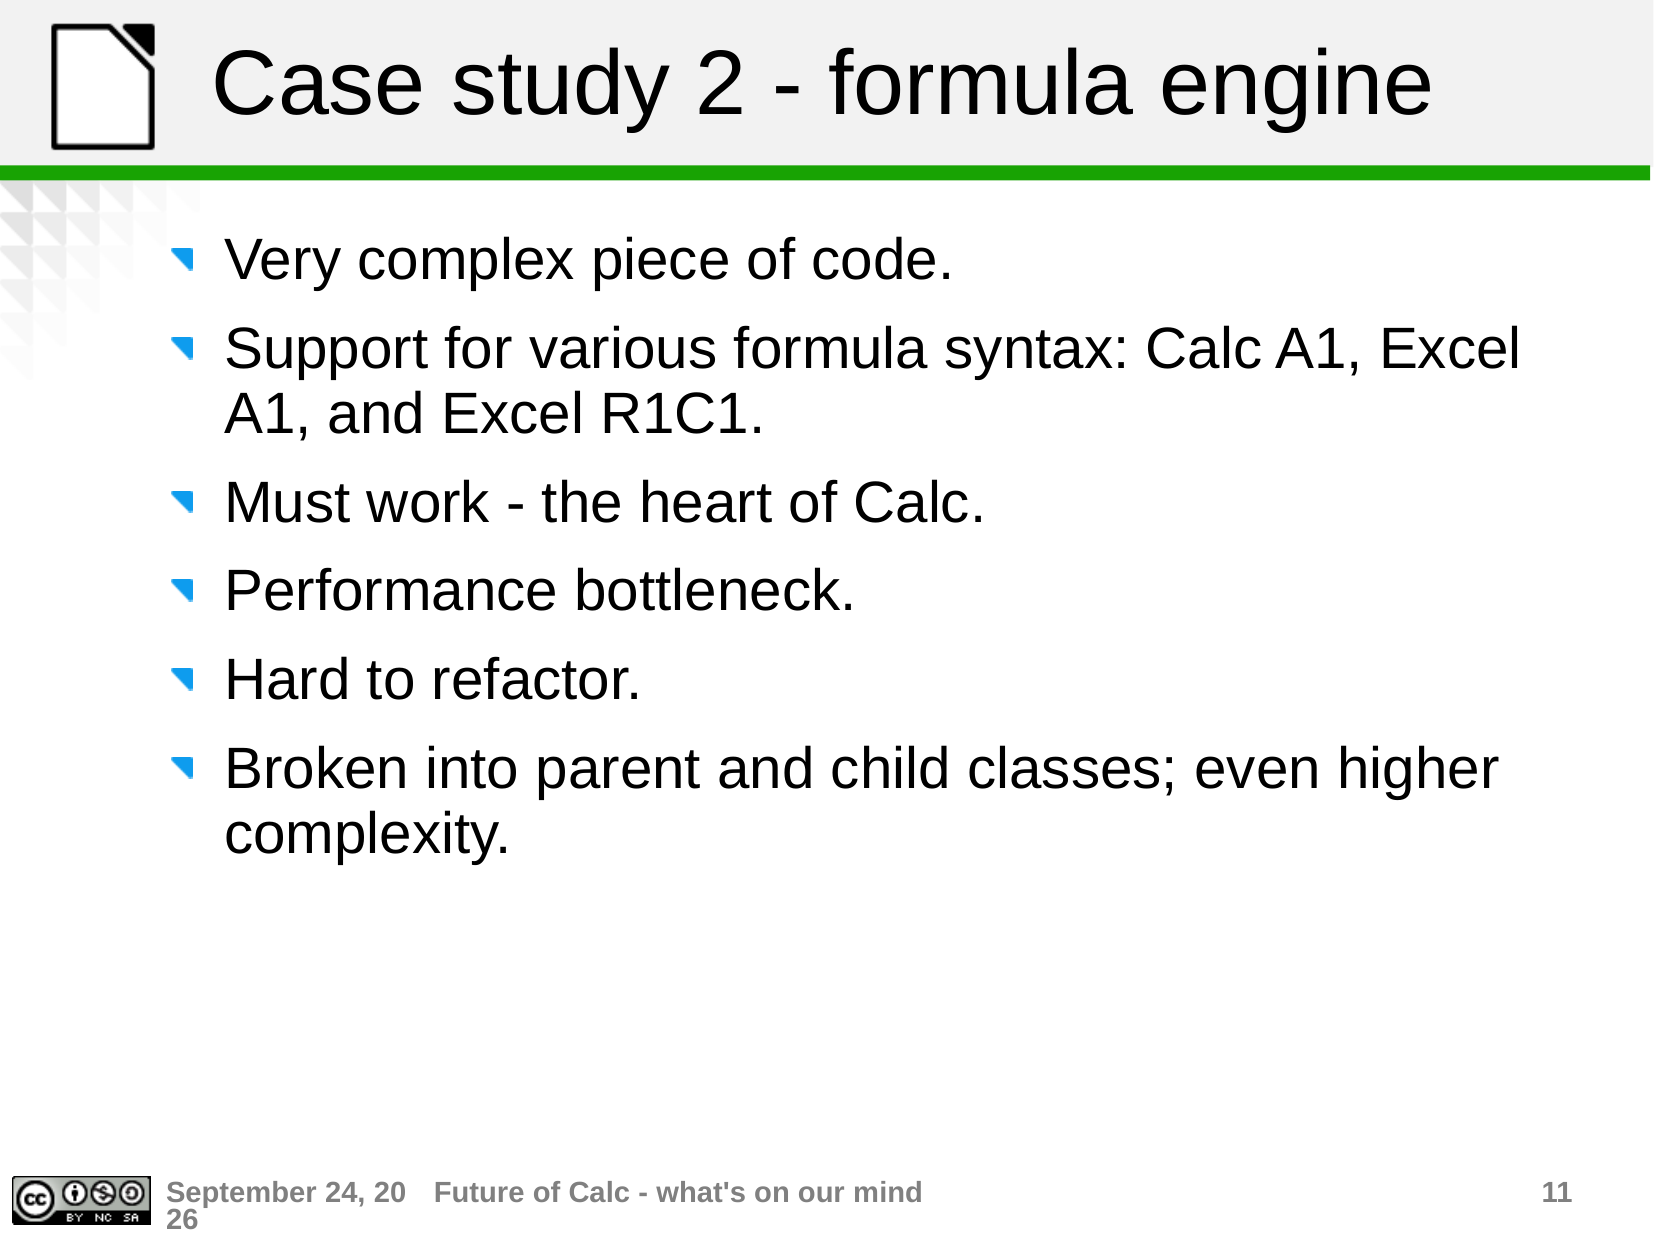

# Case study 2 - formula engine
Very complex piece of code.
Support for various formula syntax: Calc A1, Excel A1, and Excel R1C1.
Must work - the heart of Calc.
Performance bottleneck.
Hard to refactor.
Broken into parent and child classes; even higher complexity.
Future of Calc - what's on our mind
11